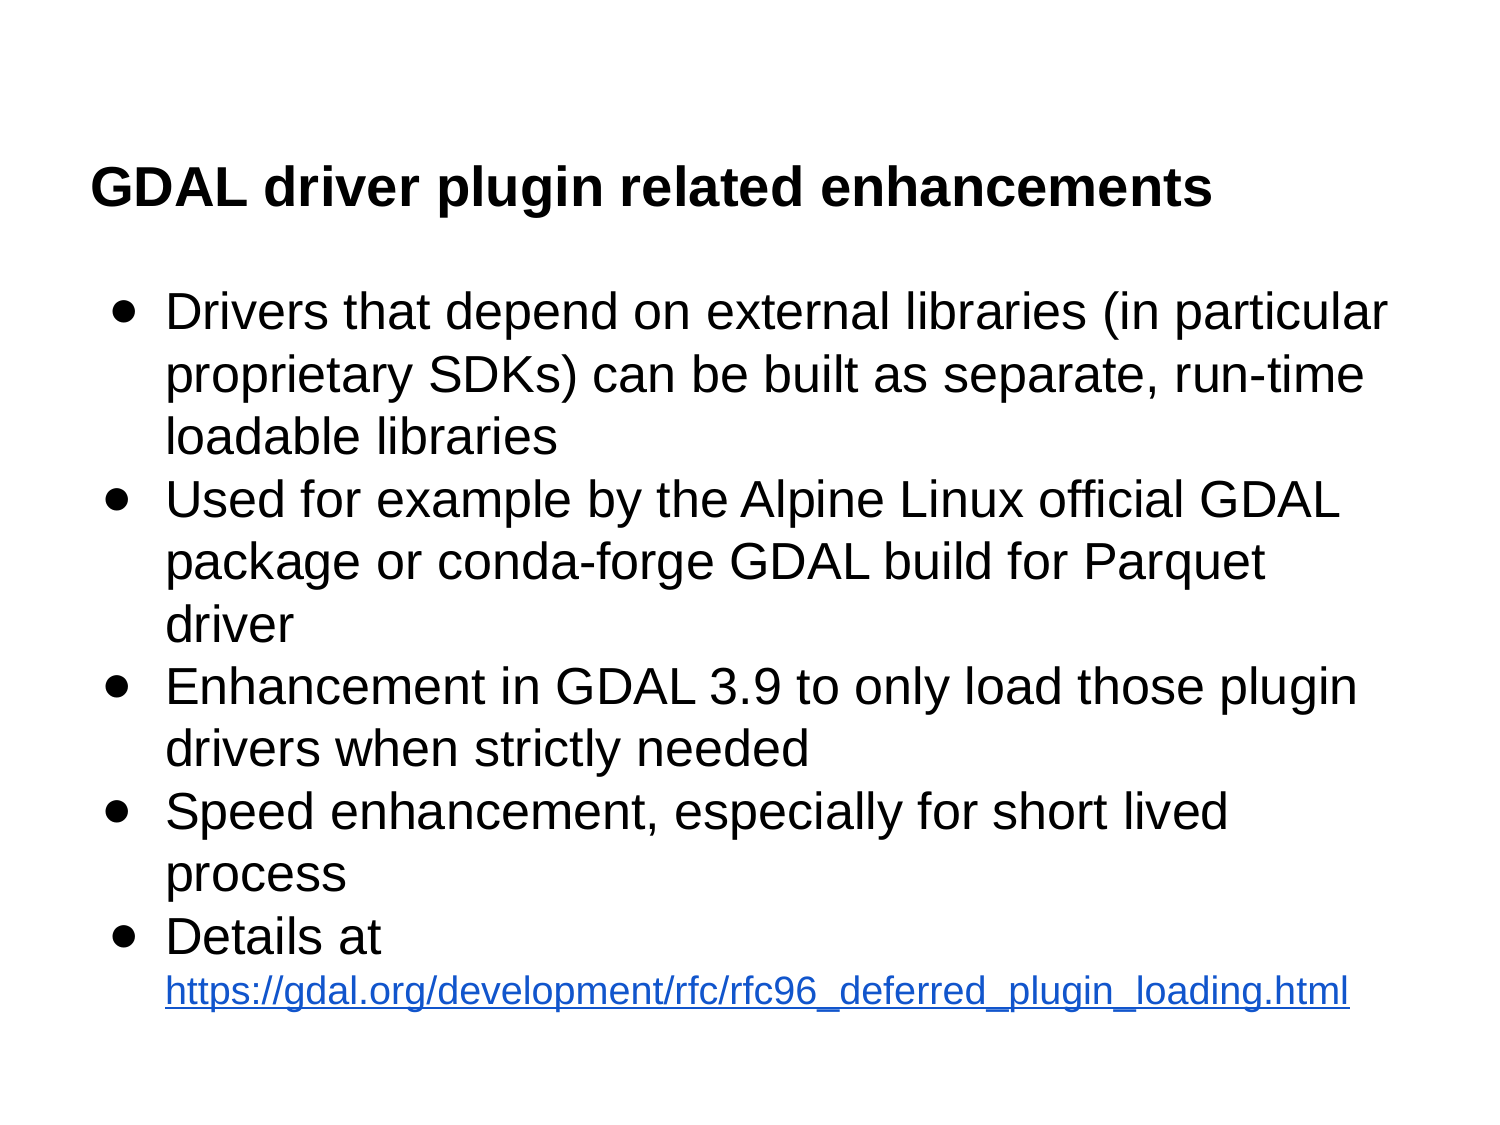

# GDAL driver plugin related enhancements
Drivers that depend on external libraries (in particular proprietary SDKs) can be built as separate, run-time loadable libraries
Used for example by the Alpine Linux official GDAL package or conda-forge GDAL build for Parquet driver
Enhancement in GDAL 3.9 to only load those plugin drivers when strictly needed
Speed enhancement, especially for short lived process
Details at https://gdal.org/development/rfc/rfc96_deferred_plugin_loading.html